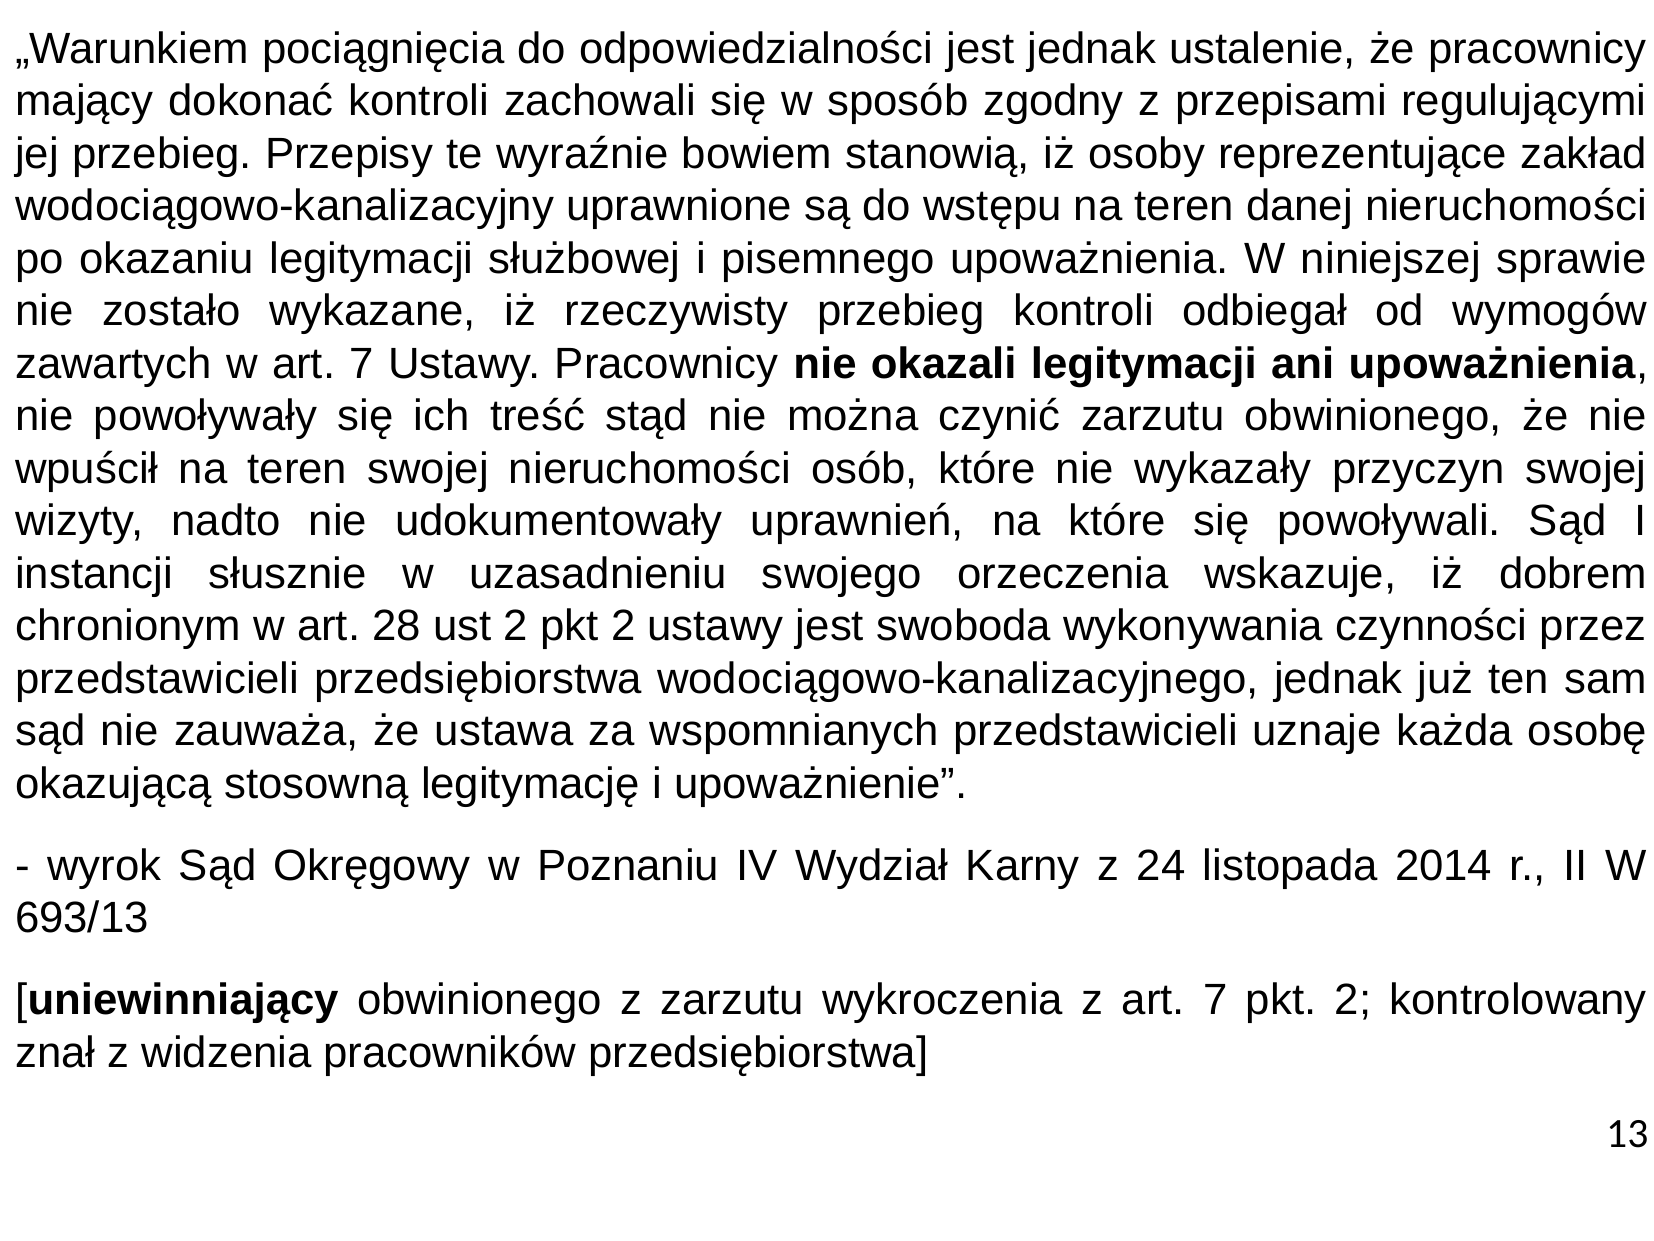

# „Warunkiem pociągnięcia do odpowiedzialności jest jednak ustalenie, że pracownicy mający dokonać kontroli zachowali się w sposób zgodny z przepisami regulującymi jej przebieg. Przepisy te wyraźnie bowiem stanowią, iż osoby reprezentujące zakład wodociągowo-kanalizacyjny uprawnione są do wstępu na teren danej nieruchomości po okazaniu legitymacji służbowej i pisemnego upoważnienia. W niniejszej sprawie nie zostało wykazane, iż rzeczywisty przebieg kontroli odbiegał od wymogów zawartych w art. 7 Ustawy. Pracownicy nie okazali legitymacji ani upoważnienia, nie powoływały się ich treść stąd nie można czynić zarzutu obwinionego, że nie wpuścił na teren swojej nieruchomości osób, które nie wykazały przyczyn swojej wizyty, nadto nie udokumentowały uprawnień, na które się powoływali. Sąd I instancji słusznie w uzasadnieniu swojego orzeczenia wskazuje, iż dobrem chronionym w art. 28 ust 2 pkt 2 ustawy jest swoboda wykonywania czynności przez przedstawicieli przedsiębiorstwa wodociągowo-kanalizacyjnego, jednak już ten sam sąd nie zauważa, że ustawa za wspomnianych przedstawicieli uznaje każda osobę okazującą stosowną legitymację i upoważnienie”.
- wyrok Sąd Okręgowy w Poznaniu IV Wydział Karny z 24 listopada 2014 r., II W 693/13
[uniewinniający obwinionego z zarzutu wykroczenia z art. 7 pkt. 2; kontrolowany znał z widzenia pracowników przedsiębiorstwa]
13